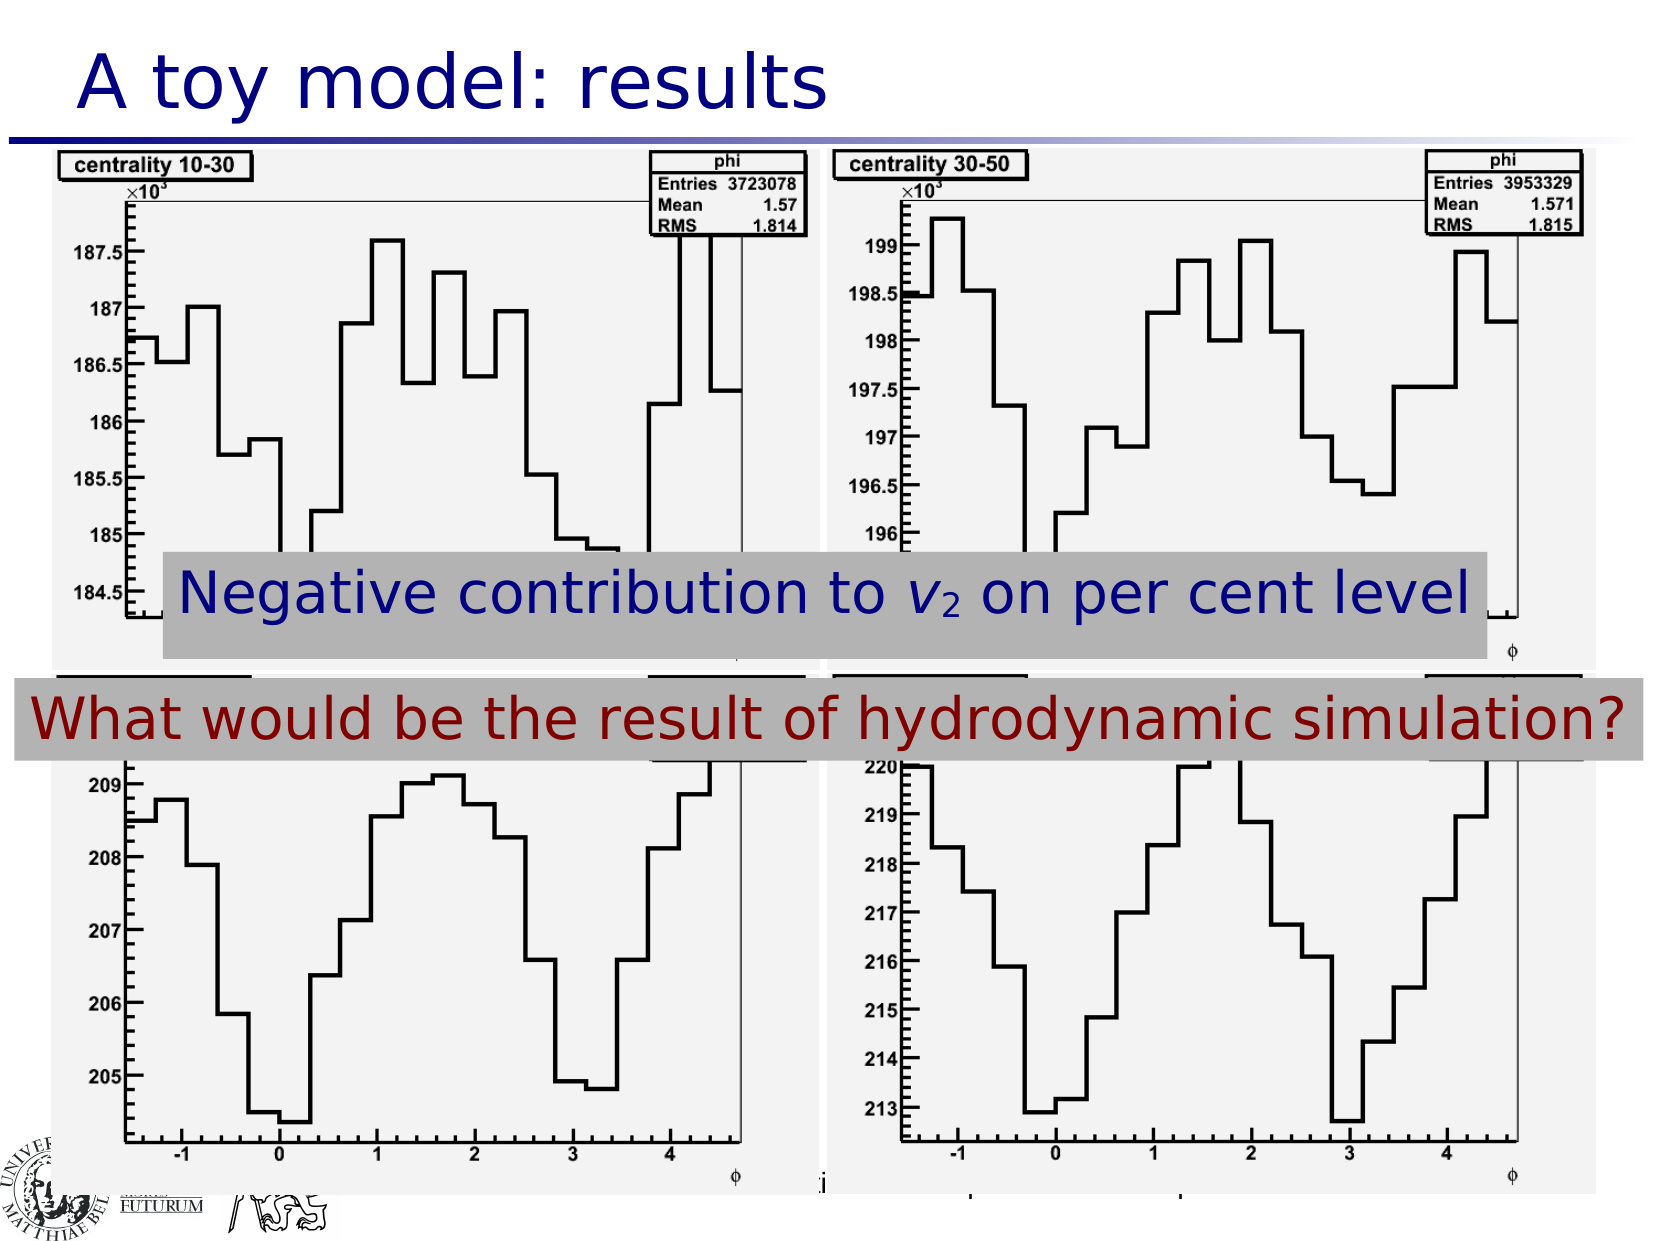

# A toy model: results
Negative contribution to v2 on per cent level
What would be the result of hydrodynamic simulation?
9